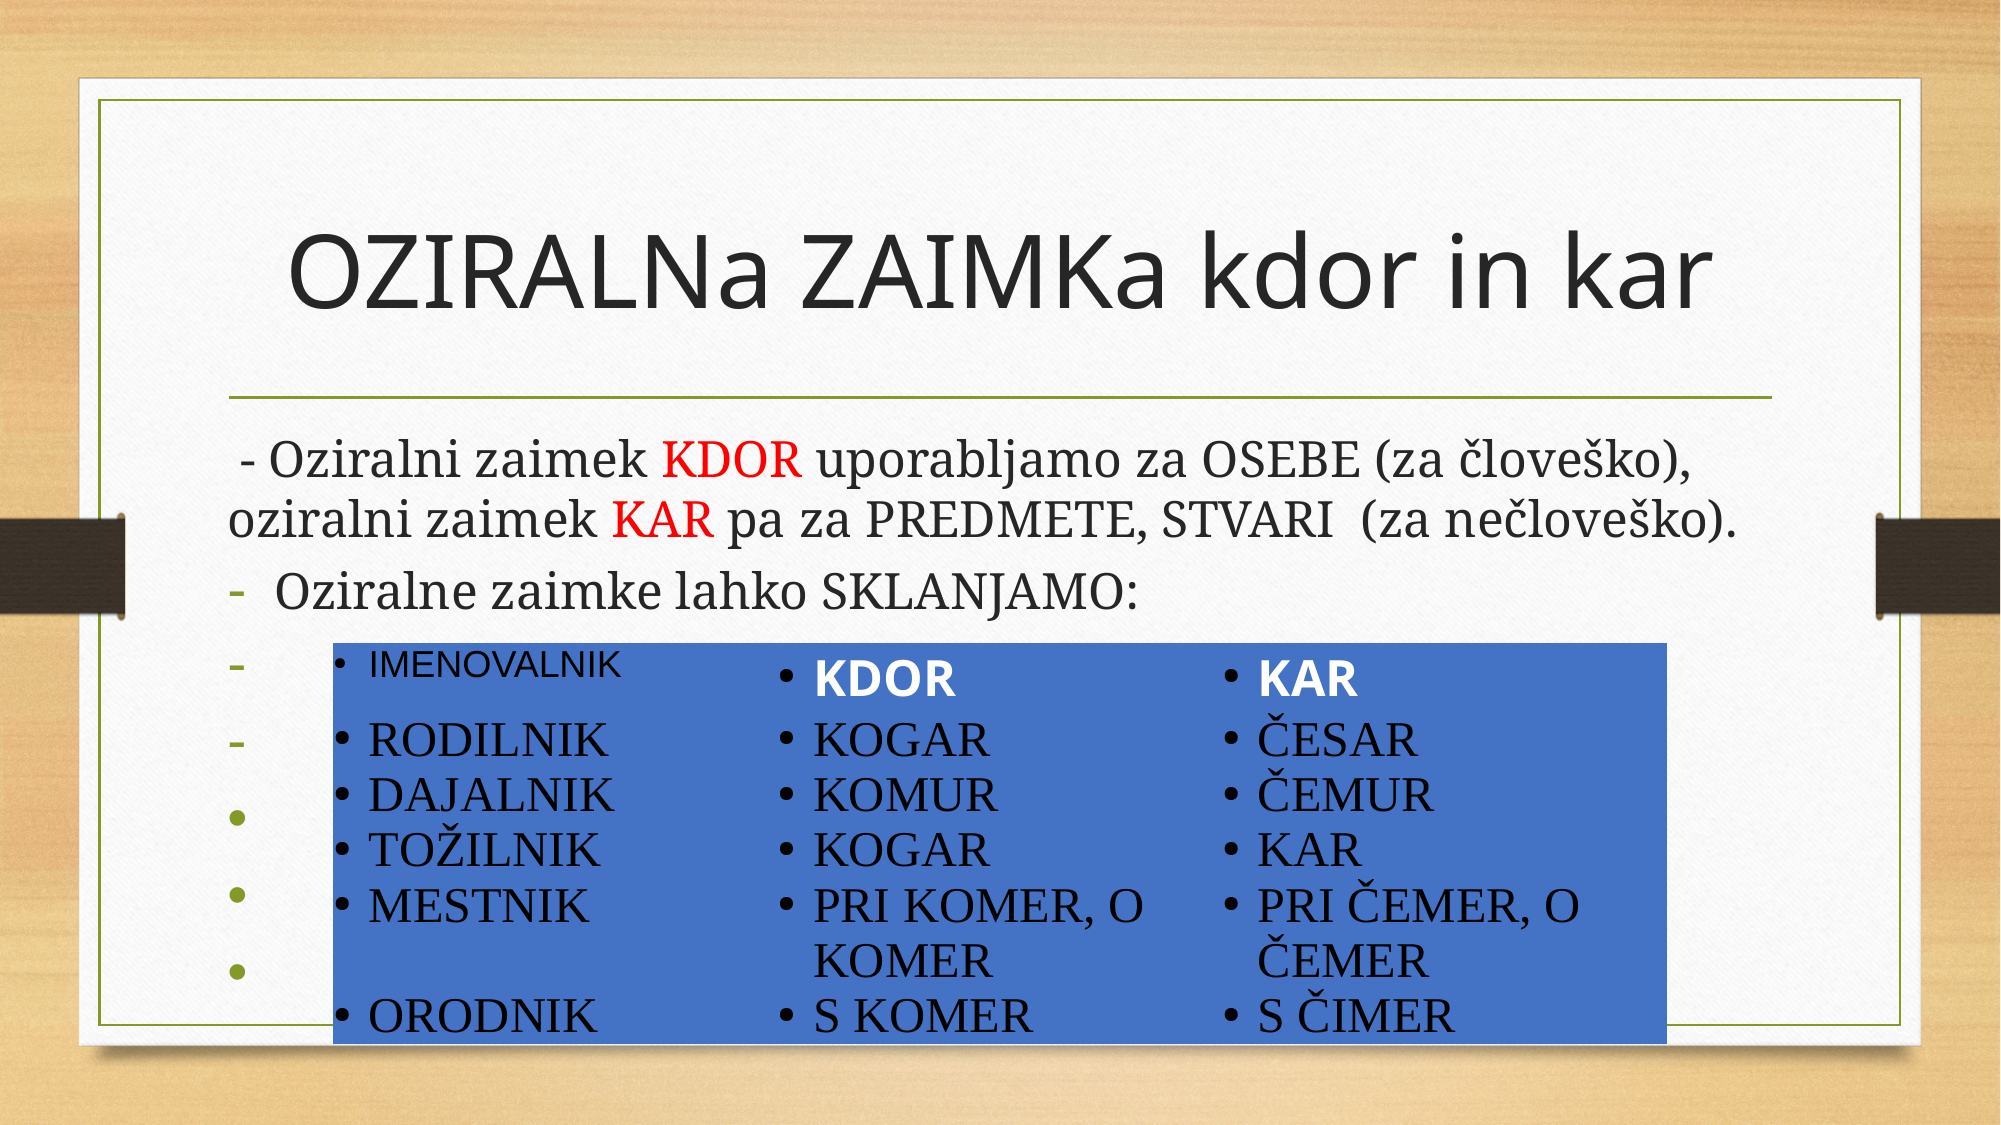

# OZIRALNa ZAIMKa kdor in kar
 - Oziralni zaimek KDOR uporabljamo za OSEBE (za človeško), oziralni zaimek KAR pa za PREDMETE, STVARI (za nečloveško).
Oziralne zaimke lahko SKLANJAMO:
| IMENOVALNIK | KDOR | KAR |
| --- | --- | --- |
| RODILNIK | KOGAR | ČESAR |
| DAJALNIK | KOMUR | ČEMUR |
| TOŽILNIK | KOGAR | KAR |
| MESTNIK | PRI KOMER, O KOMER | PRI ČEMER, O ČEMER |
| ORODNIK | S KOMER | S ČIMER |